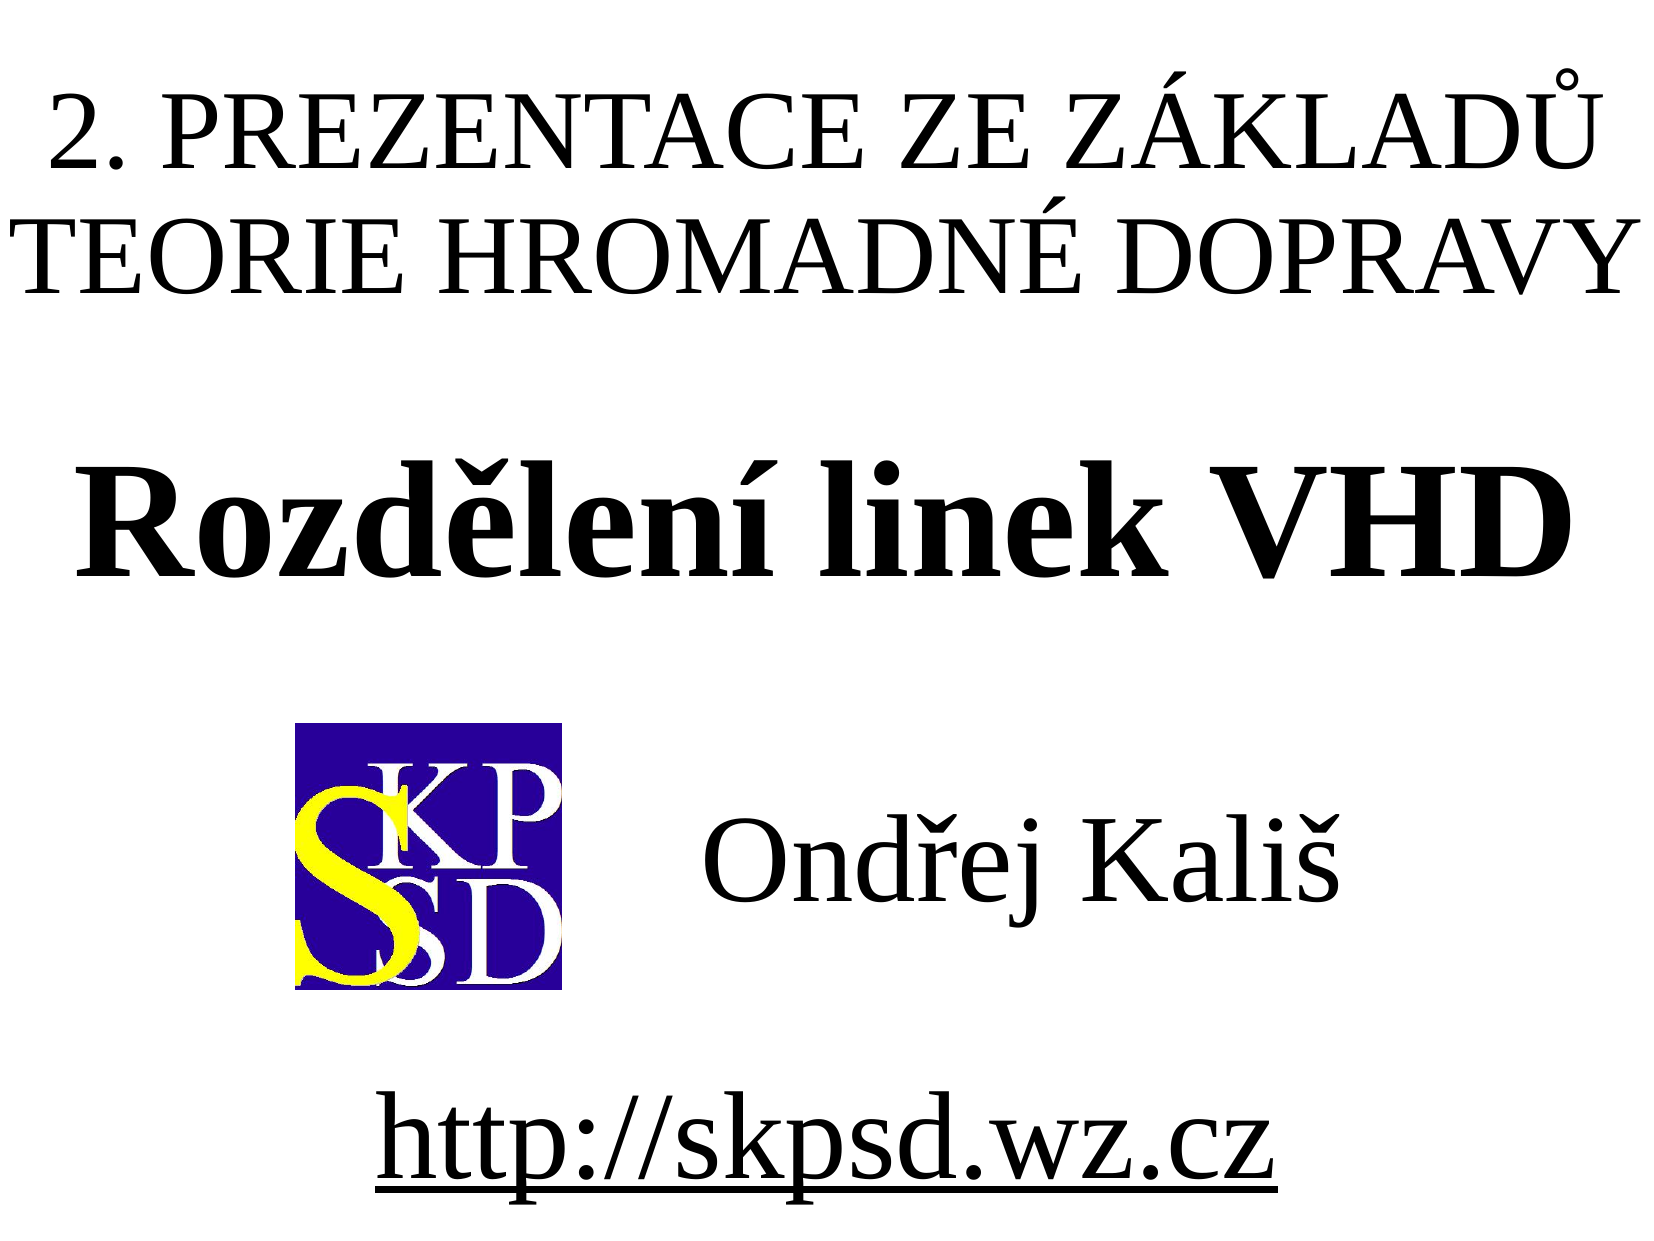

2. PREZENTACE ZE ZÁKLADŮ
TEORIE HROMADNÉ DOPRAVY
Rozdělení linek VHD
Ondřej Kališ
http://skpsd.wz.cz